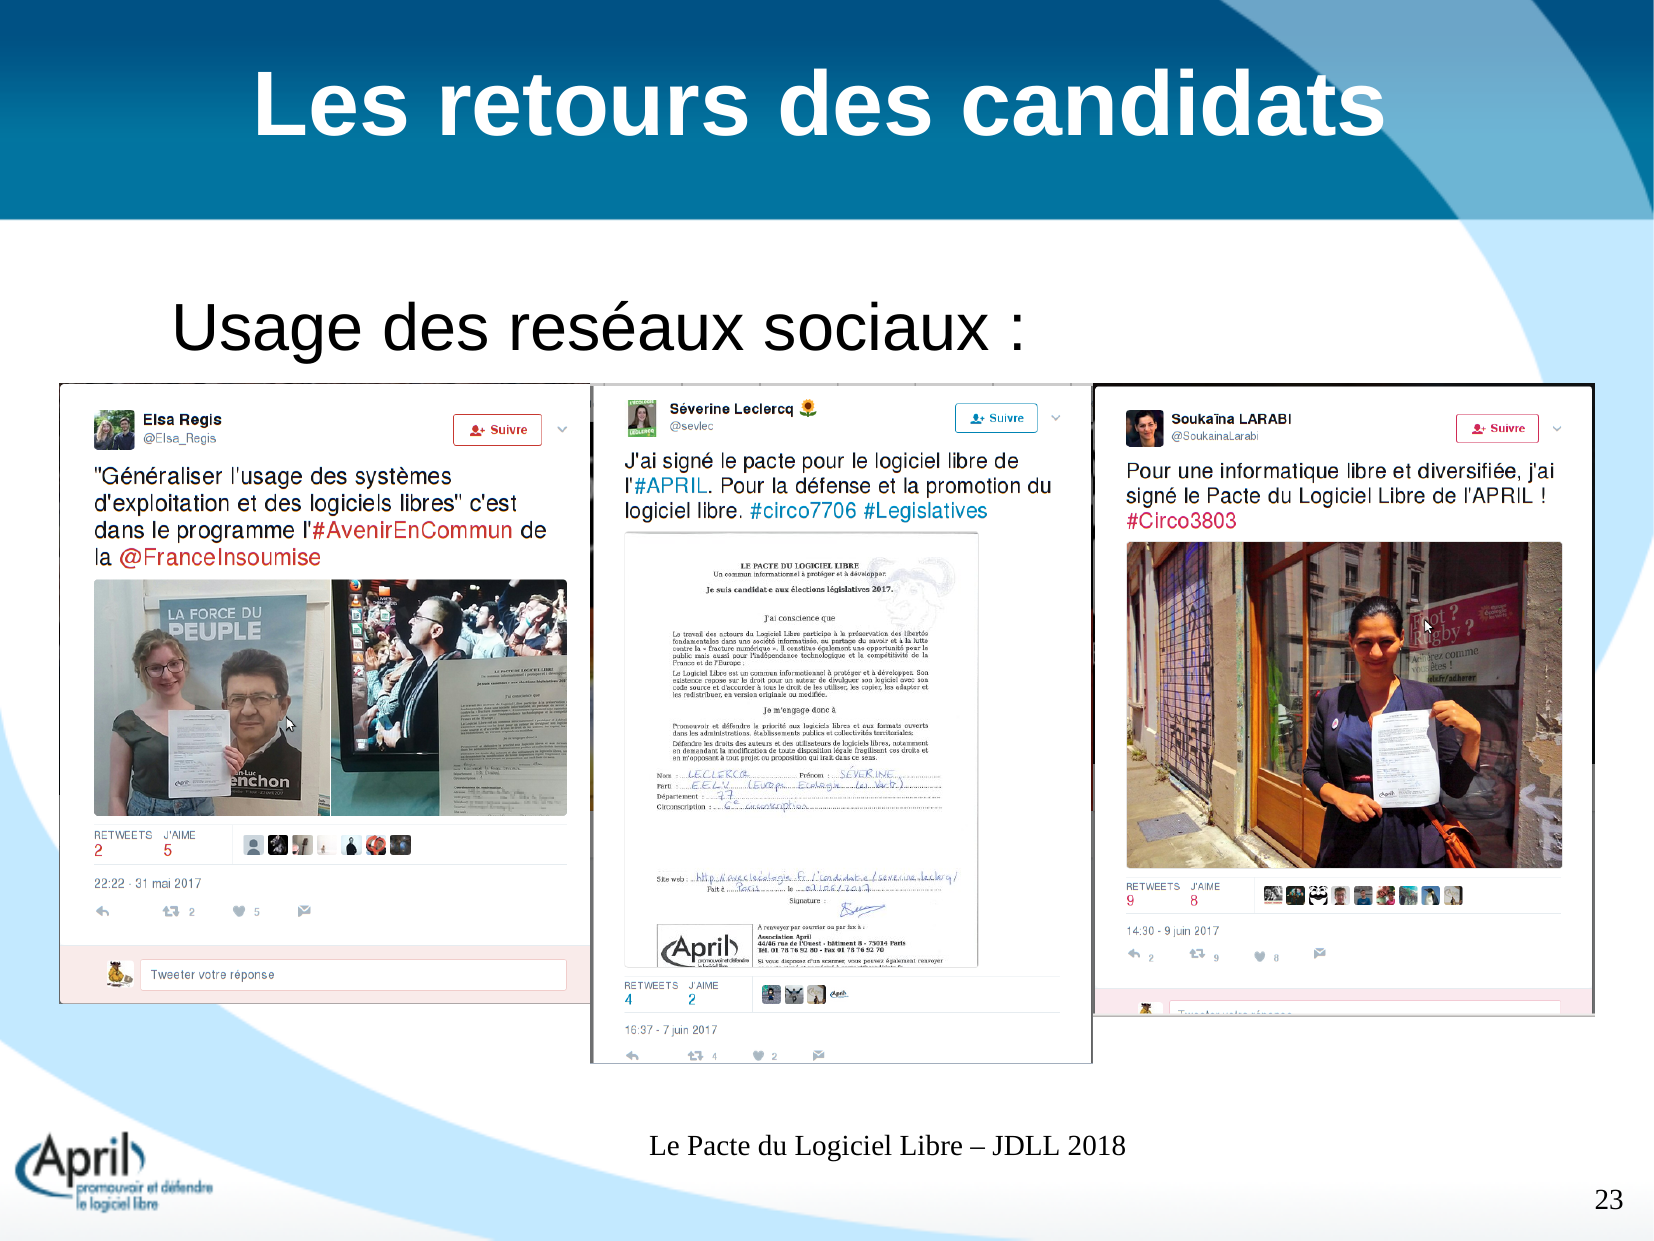

# Les retours des candidats
Usage des reséaux sociaux :
Le Pacte du Logiciel Libre – JDLL 2018
23